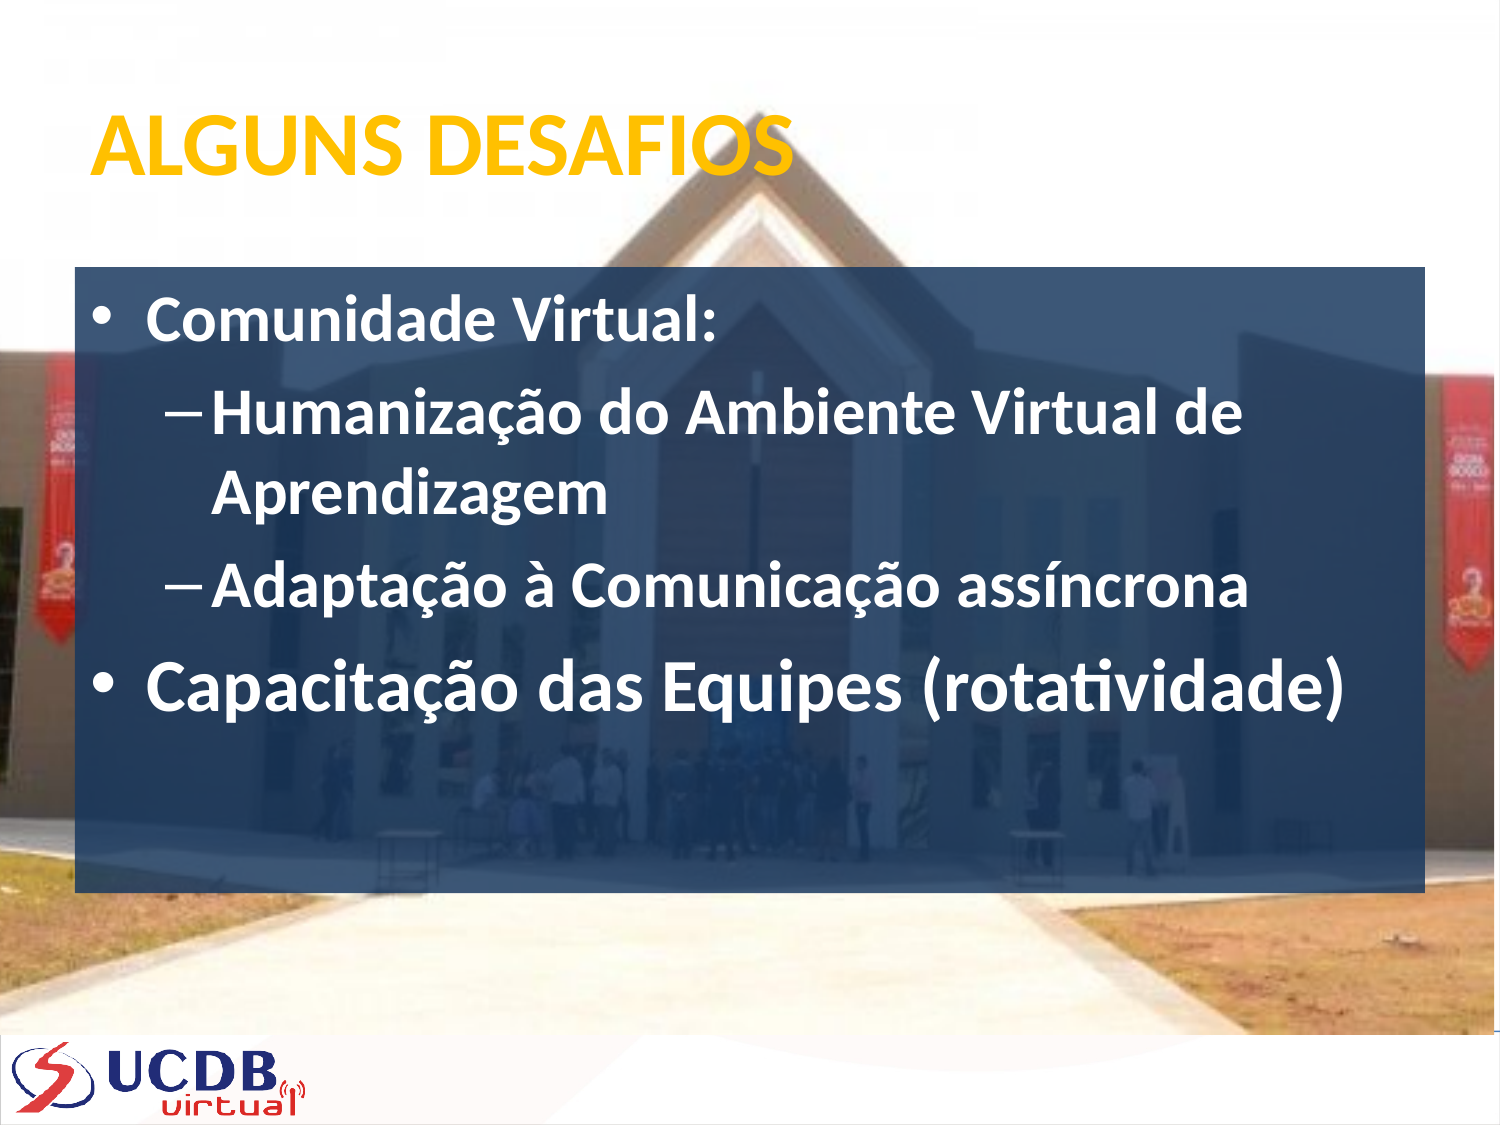

# ALGUNS DESAFIOS
Comunidade Virtual:
Humanização do Ambiente Virtual de Aprendizagem
Adaptação à Comunicação assíncrona
Capacitação das Equipes (rotatividade)